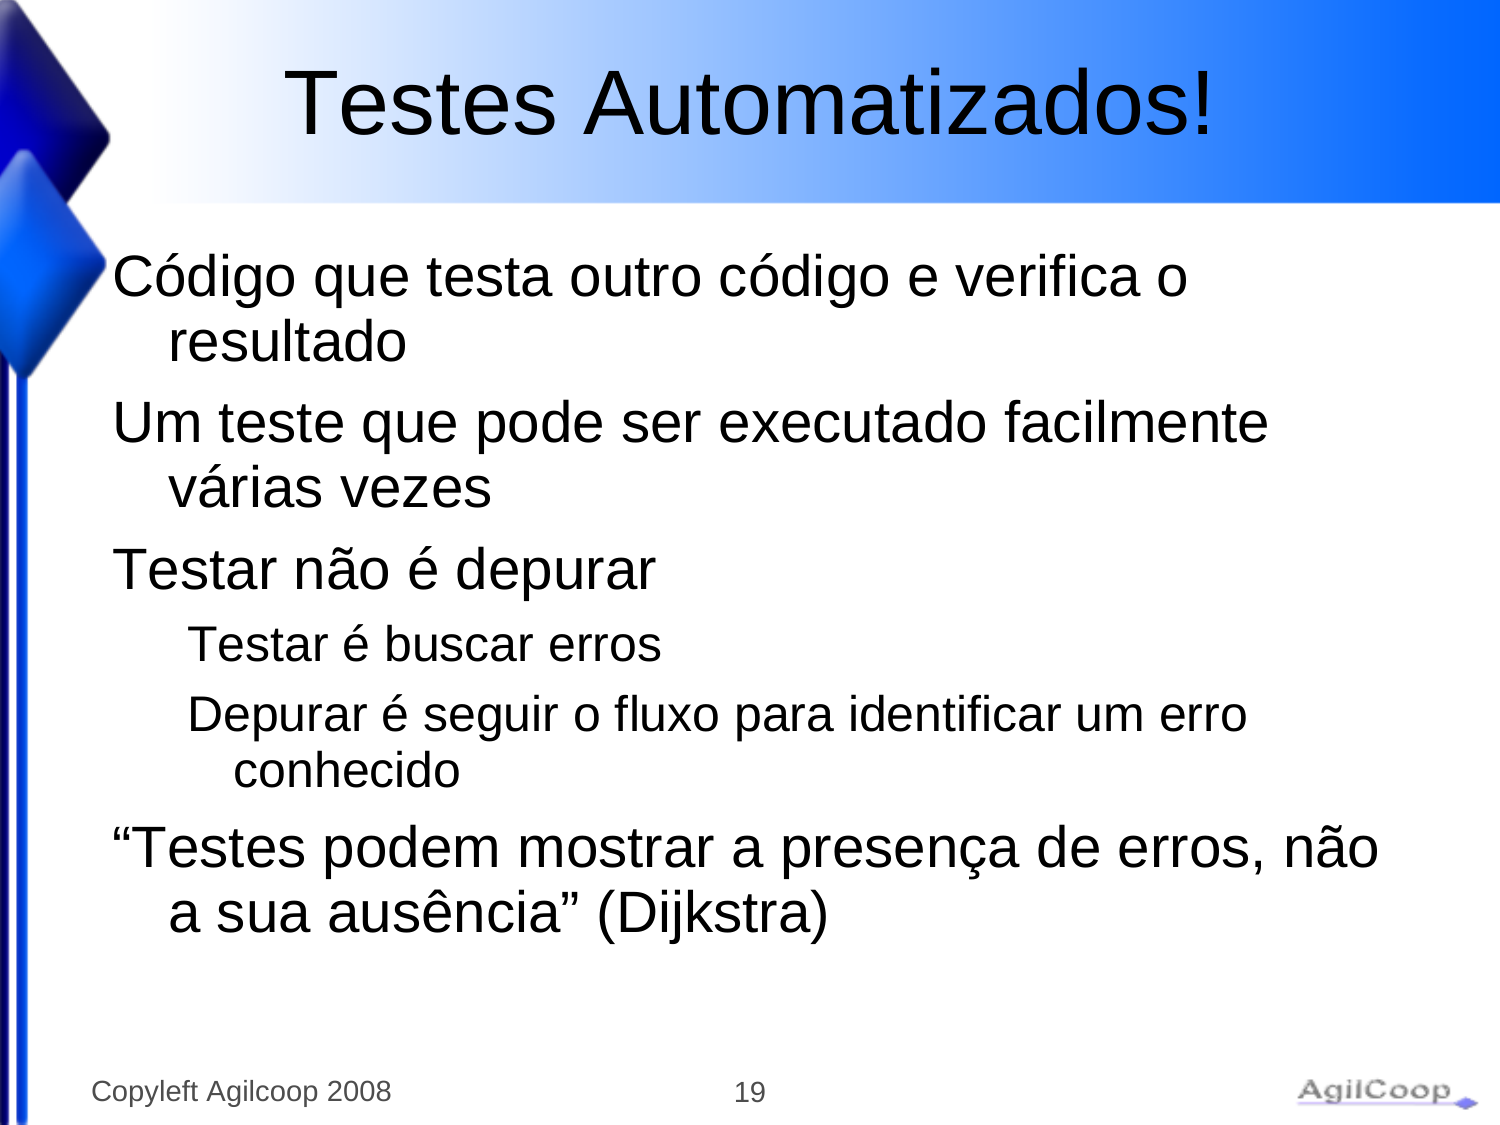

# Testes Automatizados!
Código que testa outro código e verifica o resultado
Um teste que pode ser executado facilmente várias vezes
Testar não é depurar
Testar é buscar erros
Depurar é seguir o fluxo para identificar um erro conhecido
“Testes podem mostrar a presença de erros, não a sua ausência” (Dijkstra)
copyleft by AgilCoop
19